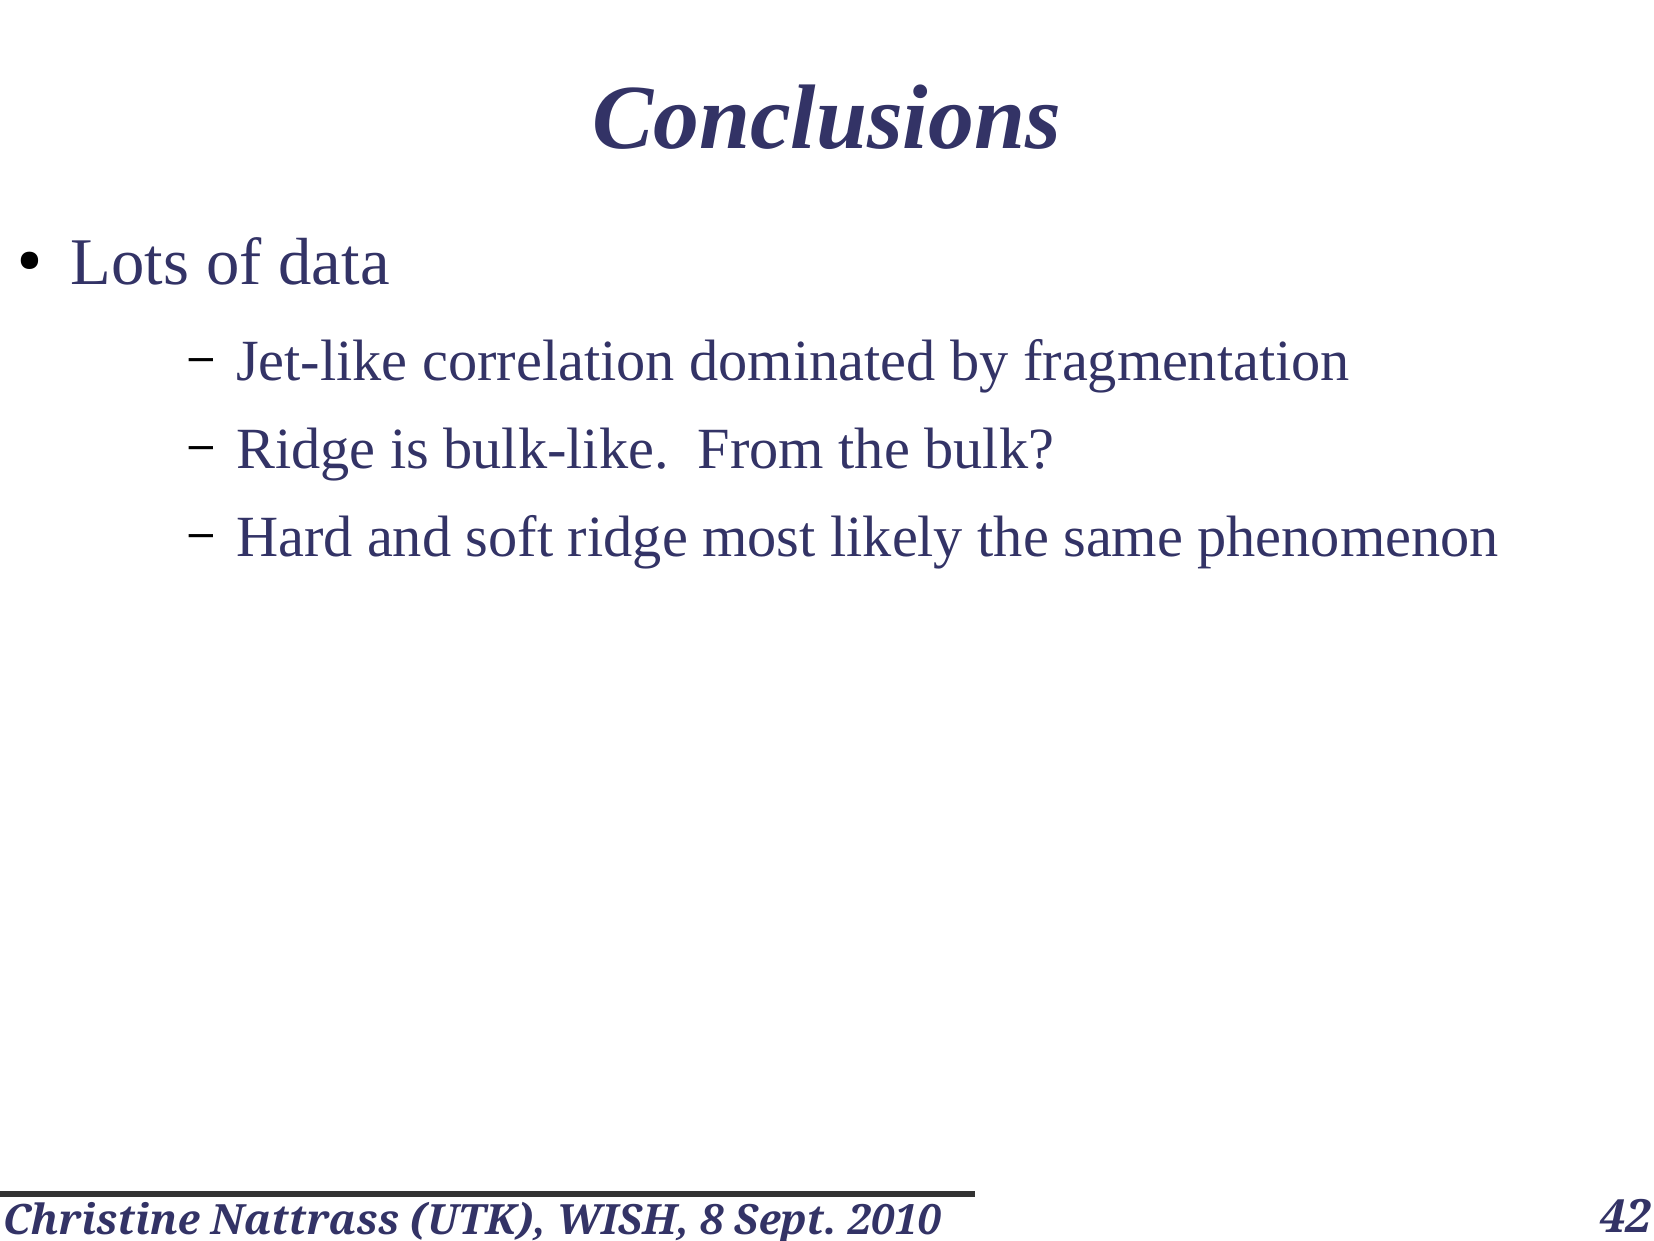

# Conclusions
Lots of data
Jet-like correlation dominated by fragmentation
Ridge is bulk-like. From the bulk?
Hard and soft ridge most likely the same phenomenon